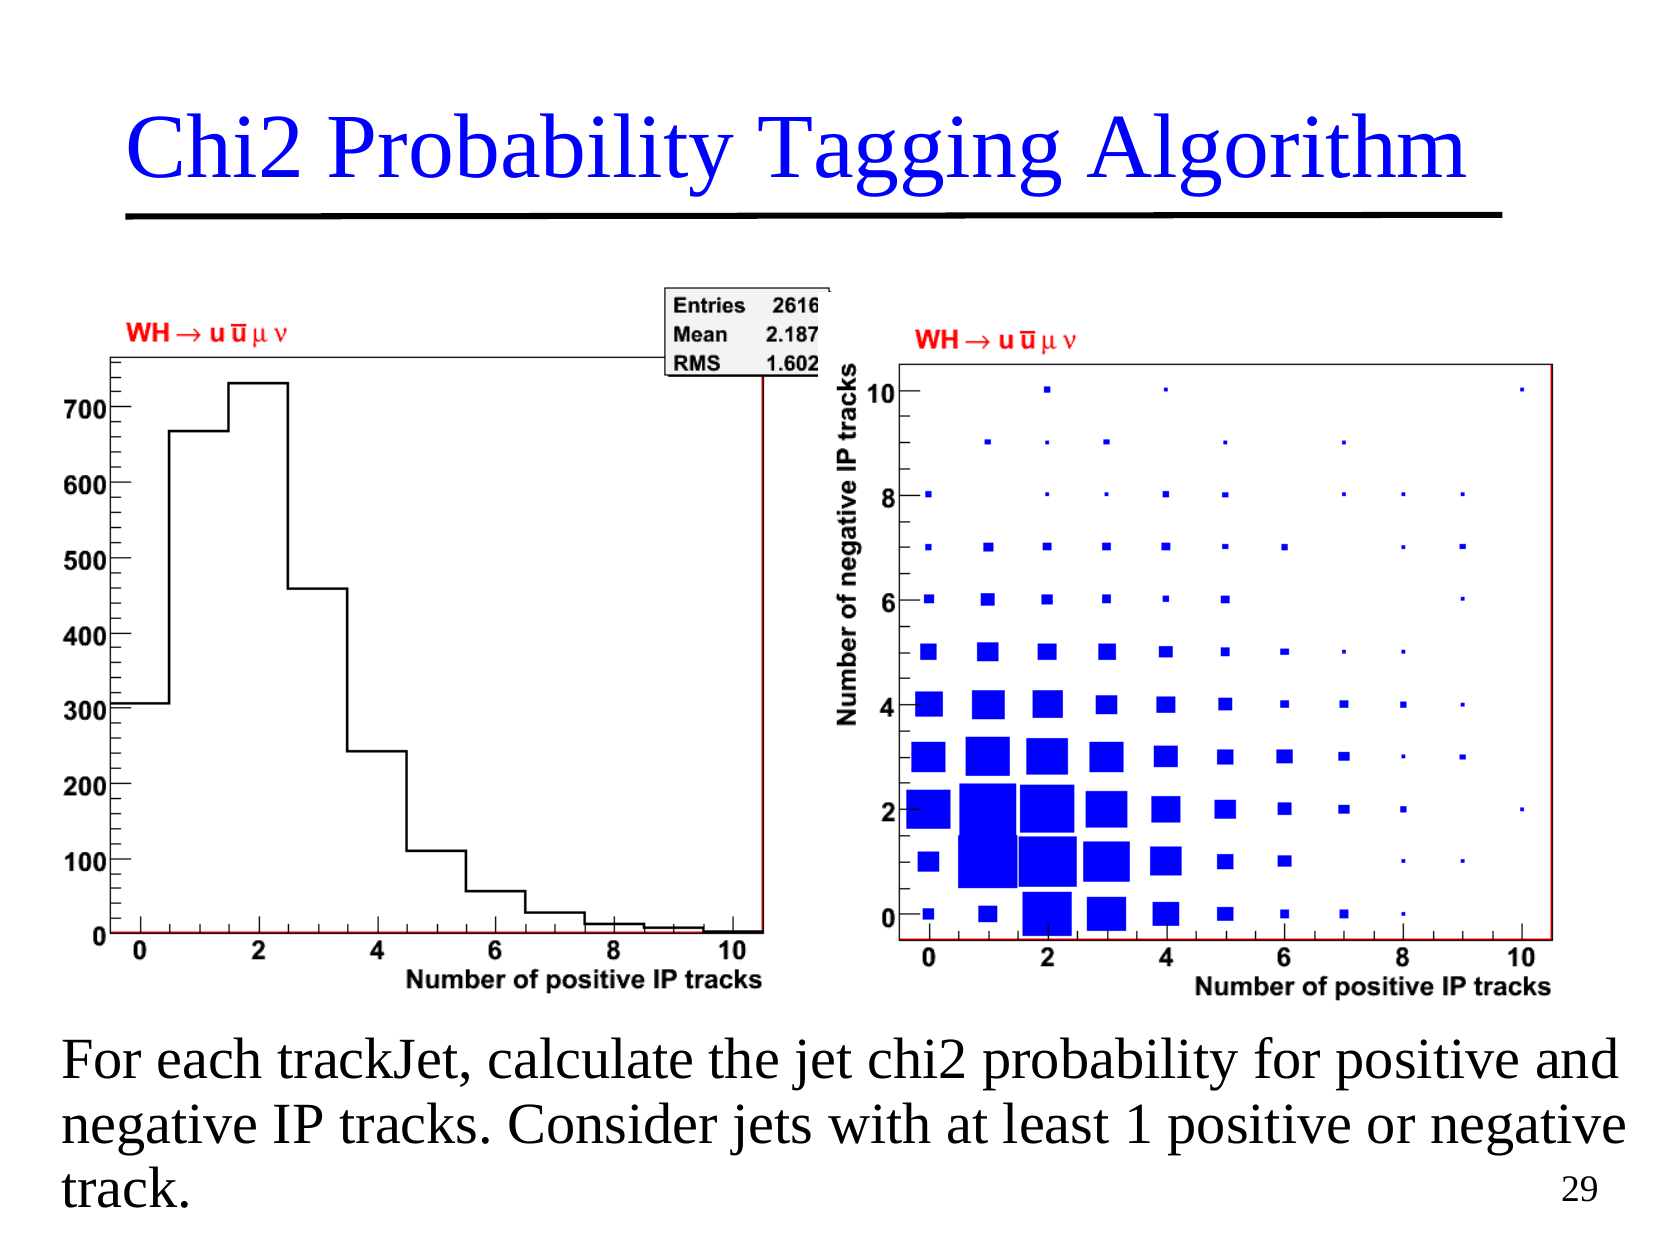

Chi2 Probability Tagging Algorithm
For each trackJet, calculate the jet chi2 probability for positive and
negative IP tracks. Consider jets with at least 1 positive or negative
track.